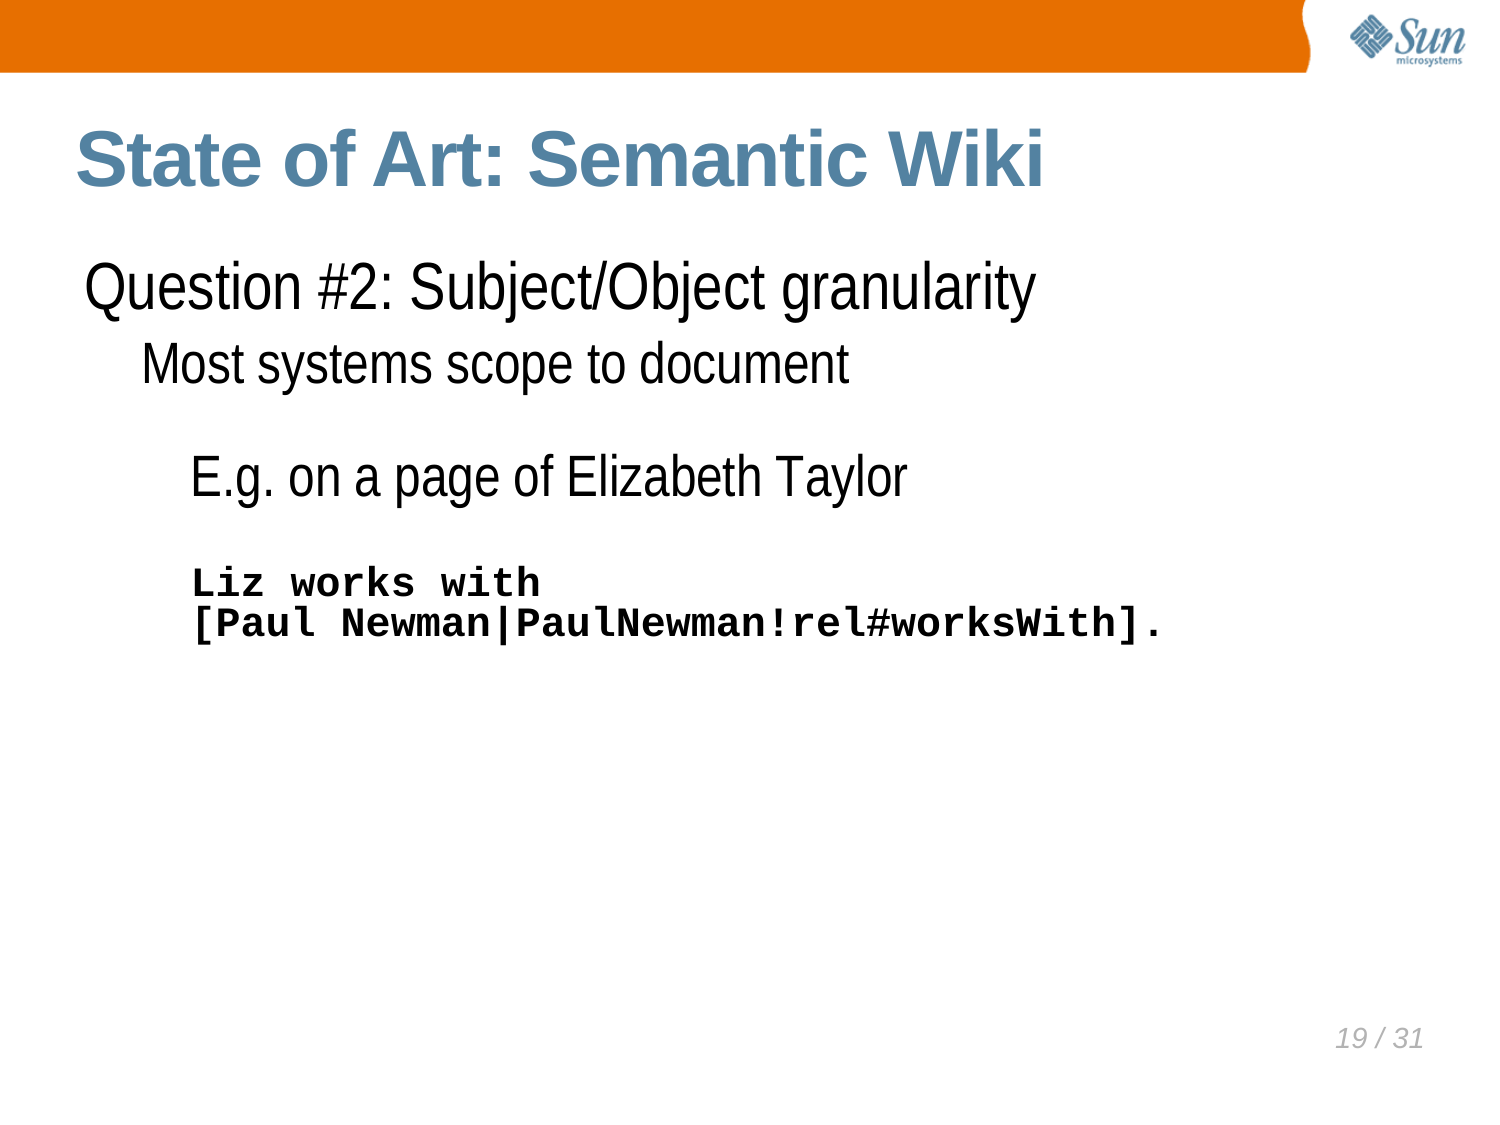

# State of Art: Semantic Wiki
Question #2: Subject/Object granularity
Most systems scope to document
E.g. on a page of Elizabeth Taylor
Liz works with
[Paul Newman|PaulNewman!rel#worksWith].
19